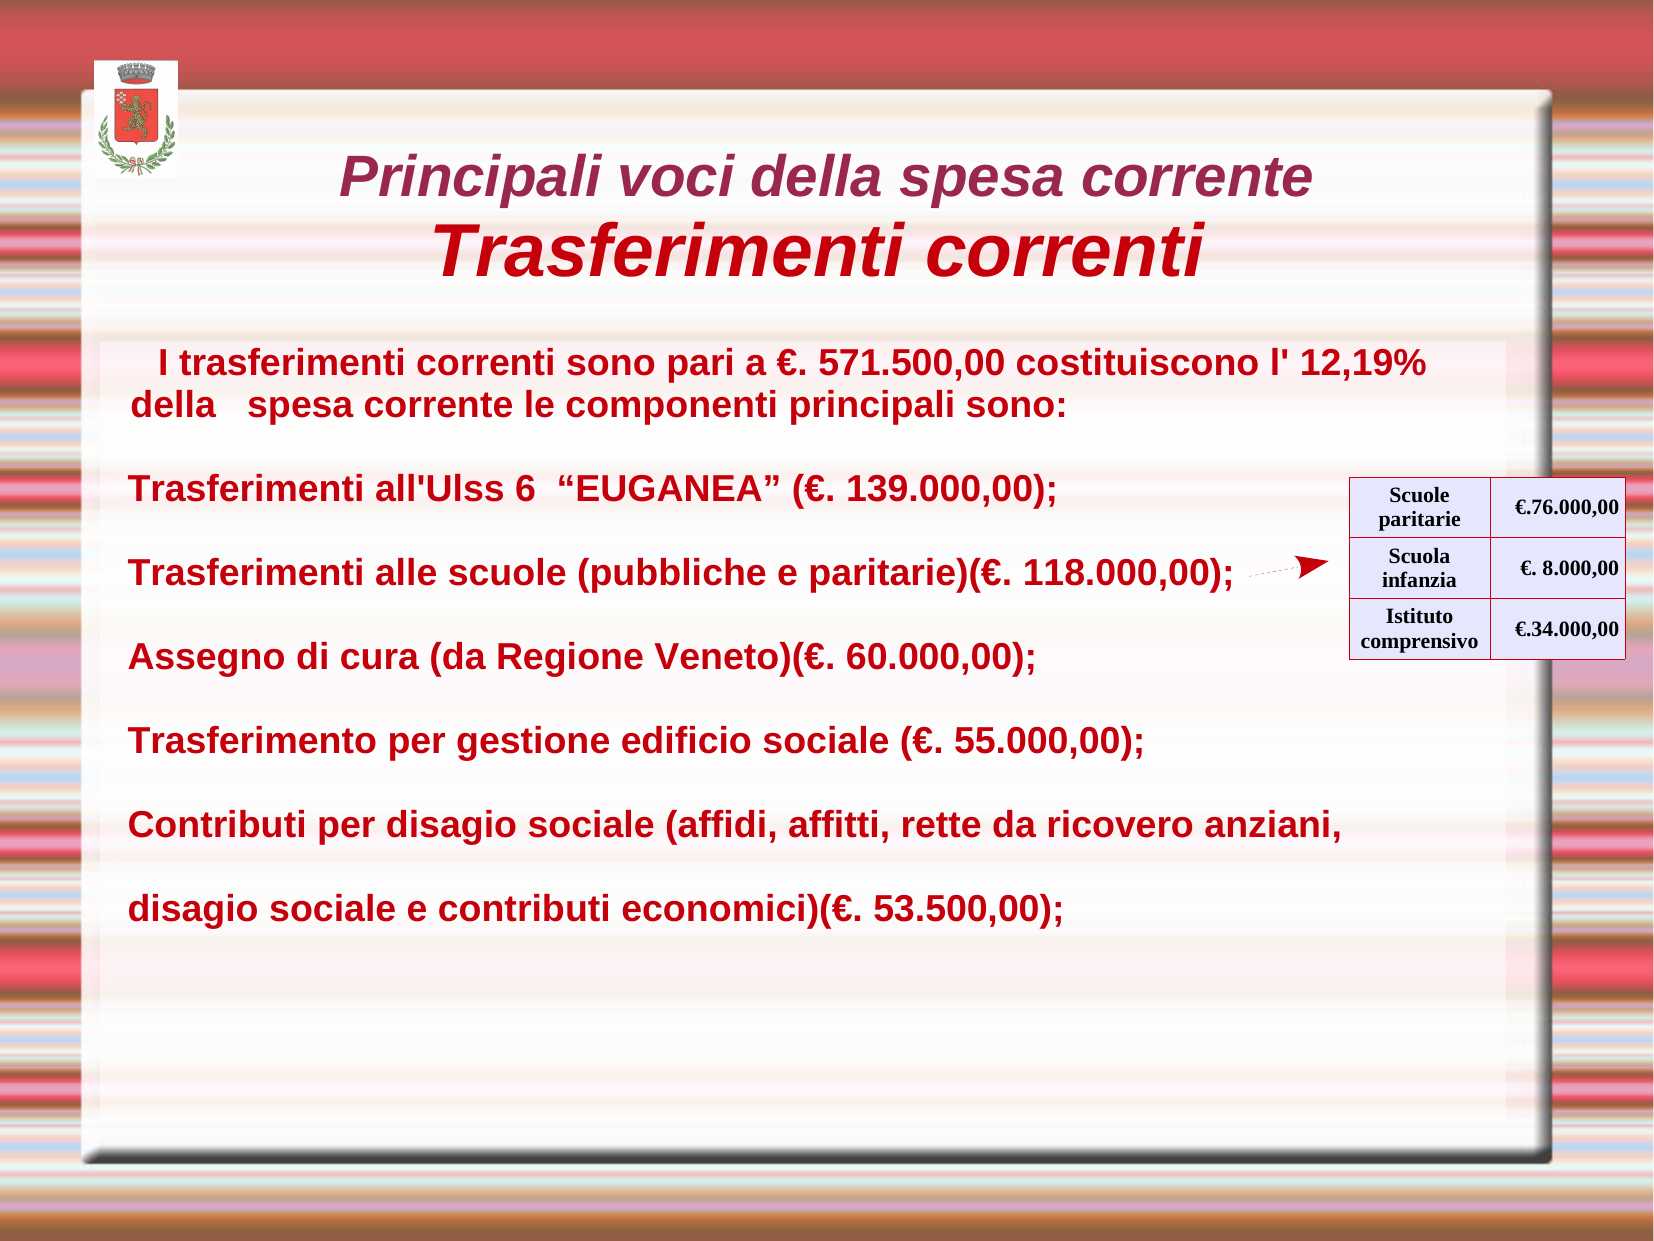

# Principali voci della spesa corrente Trasferimenti correnti
I trasferimenti correnti sono pari a €. 571.500,00 costituiscono l' 12,19% della spesa corrente le componenti principali sono:
Trasferimenti all'Ulss 6 “EUGANEA” (€. 139.000,00);
Trasferimenti alle scuole (pubbliche e paritarie)(€. 118.000,00);
Assegno di cura (da Regione Veneto)(€. 60.000,00);
Trasferimento per gestione edificio sociale (€. 55.000,00);
Contributi per disagio sociale (affidi, affitti, rette da ricovero anziani,
disagio sociale e contributi economici)(€. 53.500,00);
| Scuole paritarie | €.76.000,00 |
| --- | --- |
| Scuola infanzia | €. 8.000,00 |
| Istituto comprensivo | €.34.000,00 |